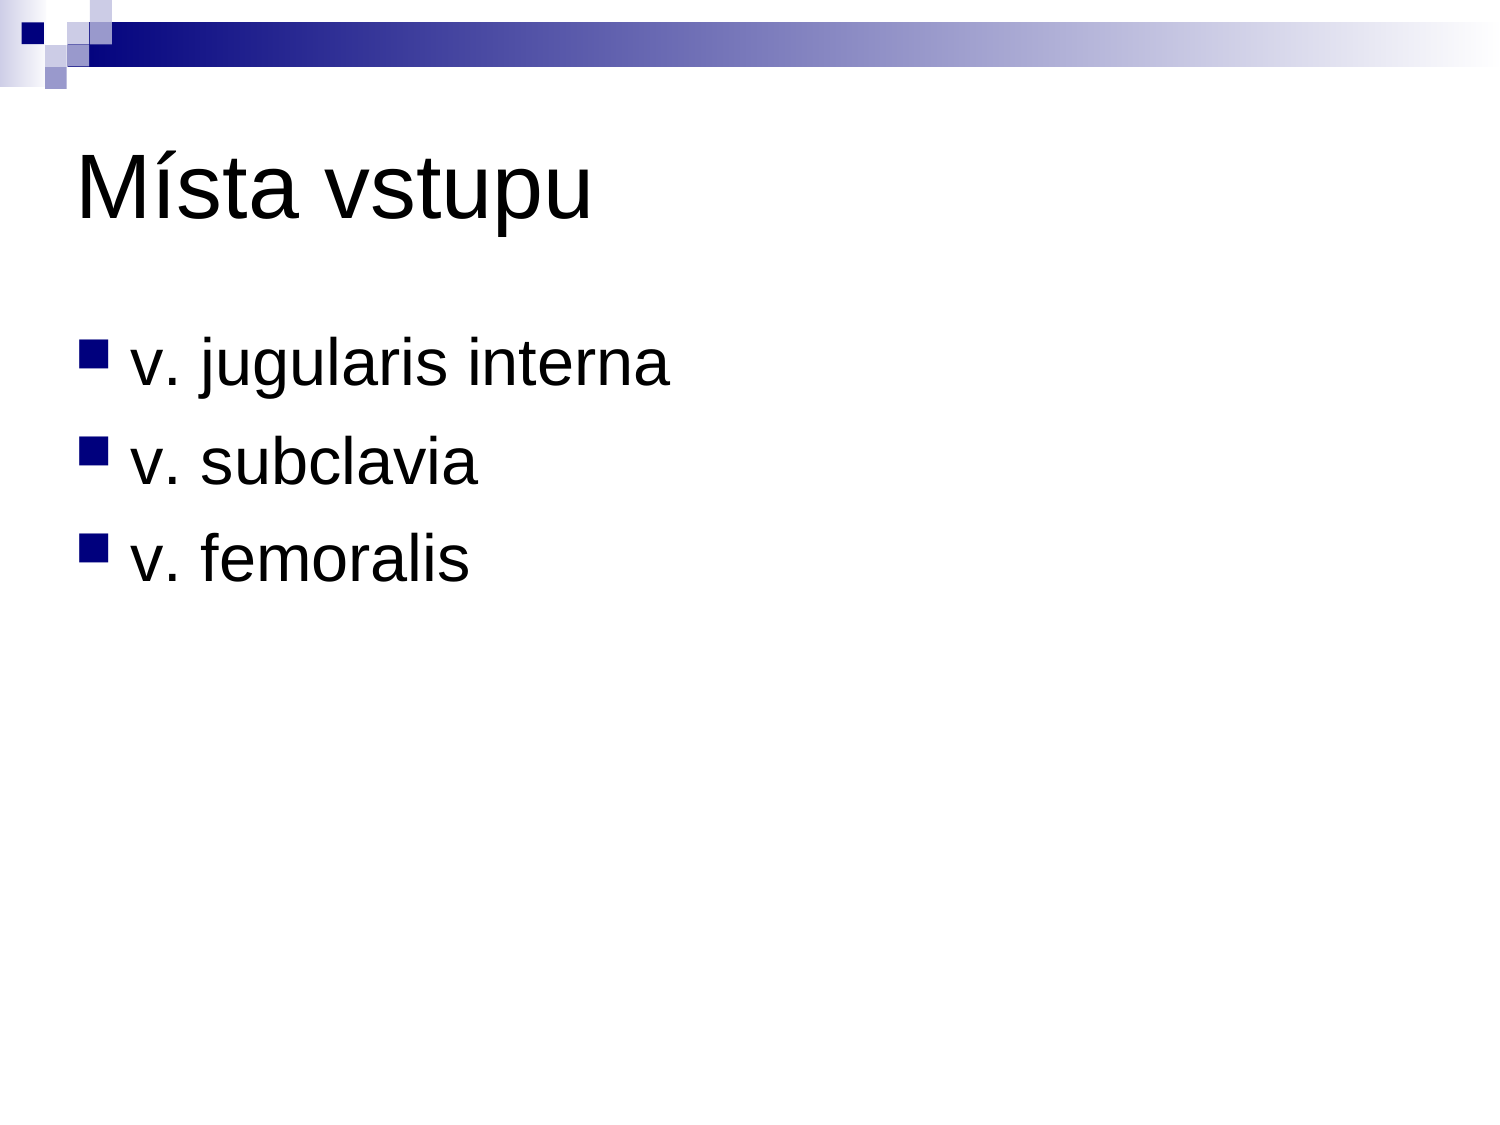

# Místa vstupu
v. jugularis interna
v. subclavia
v. femoralis